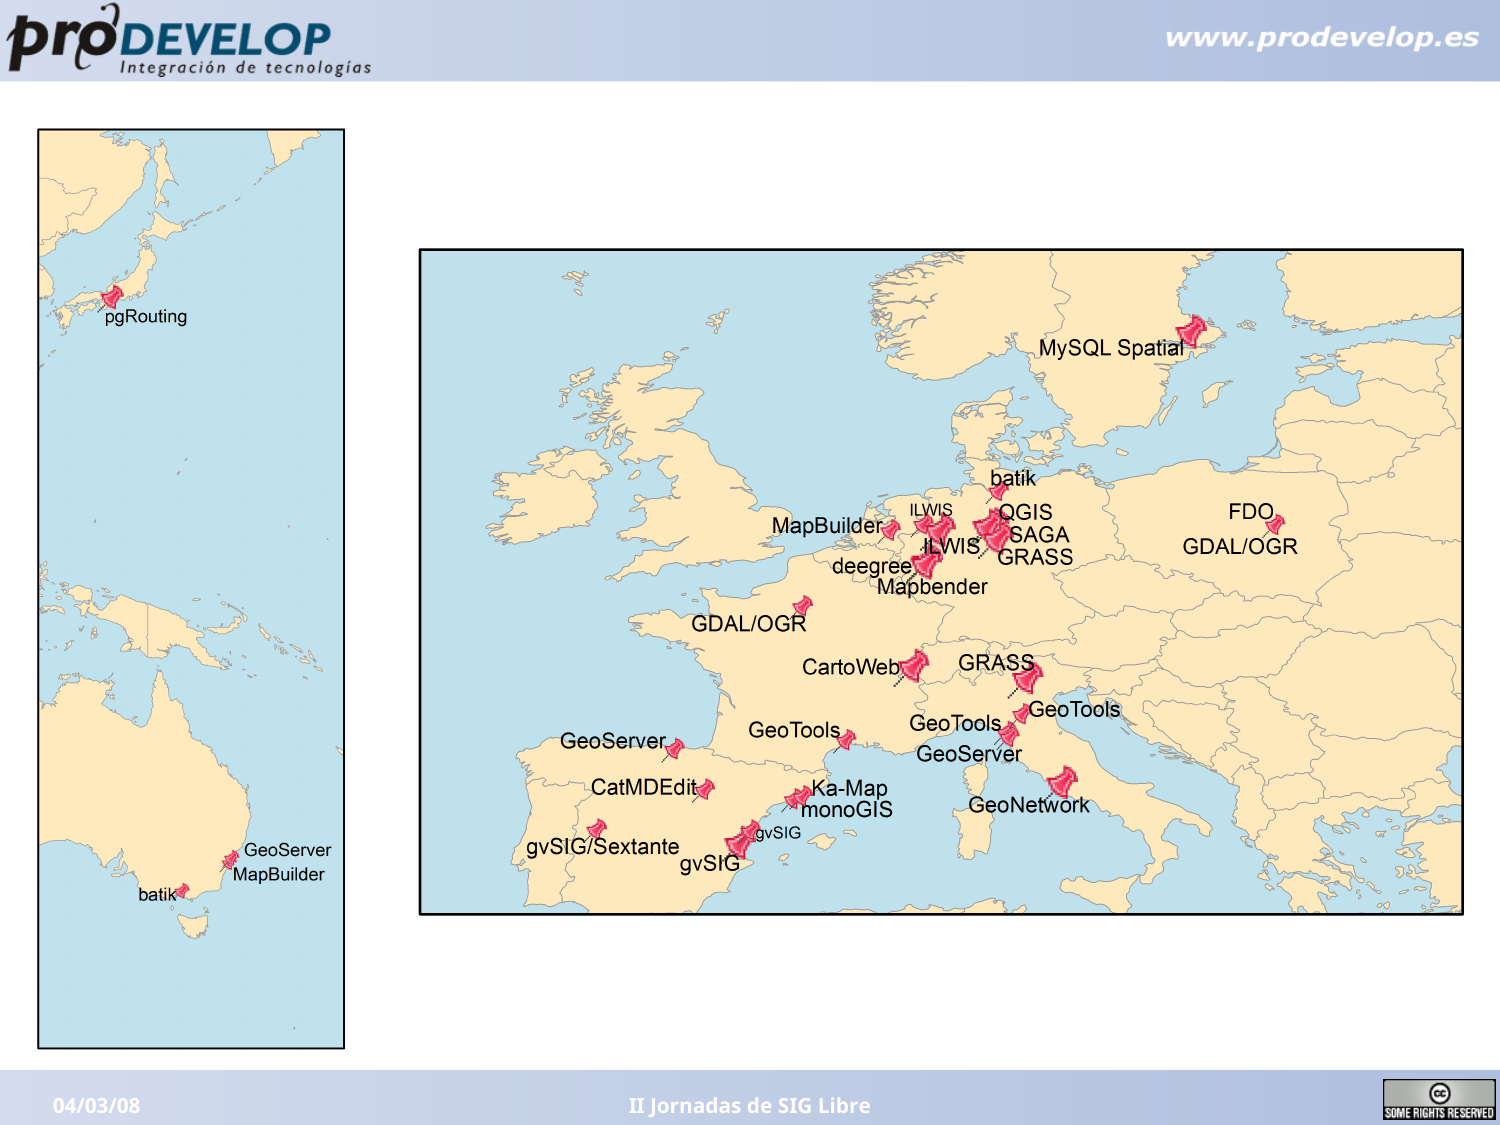

25/10/2006
52
Plan Difusión Interna gvSIG v. 2.0